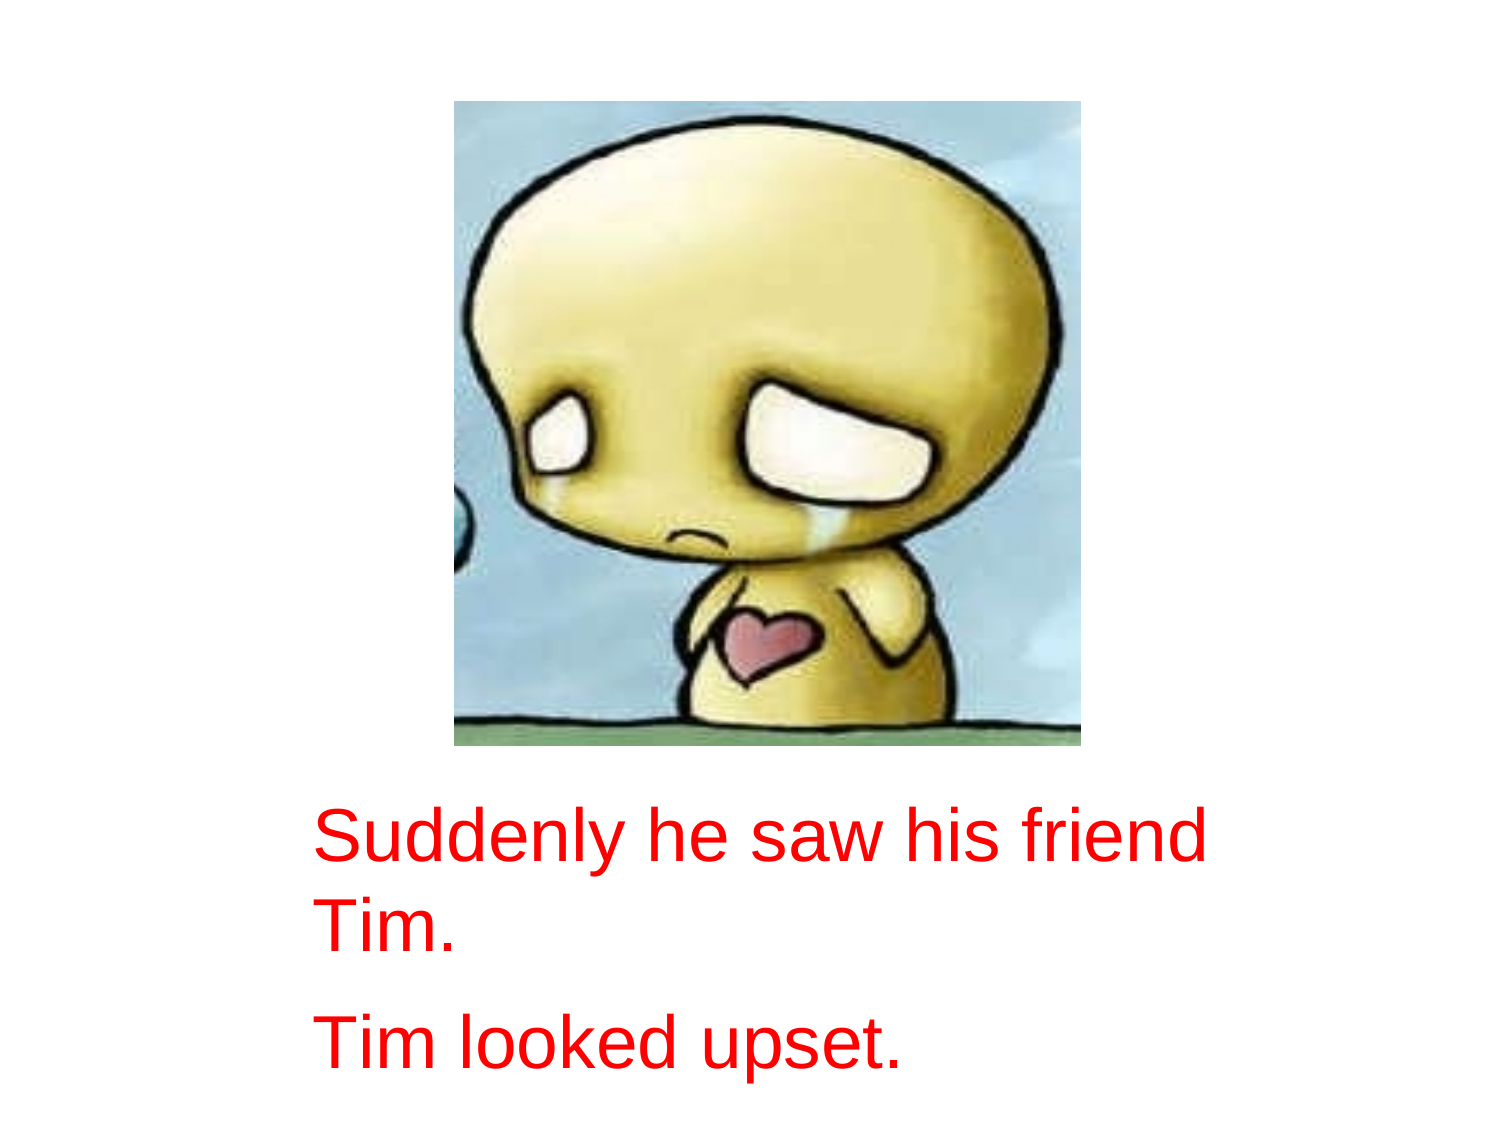

# Suddenly he saw his friend Tim.
Tim looked upset.